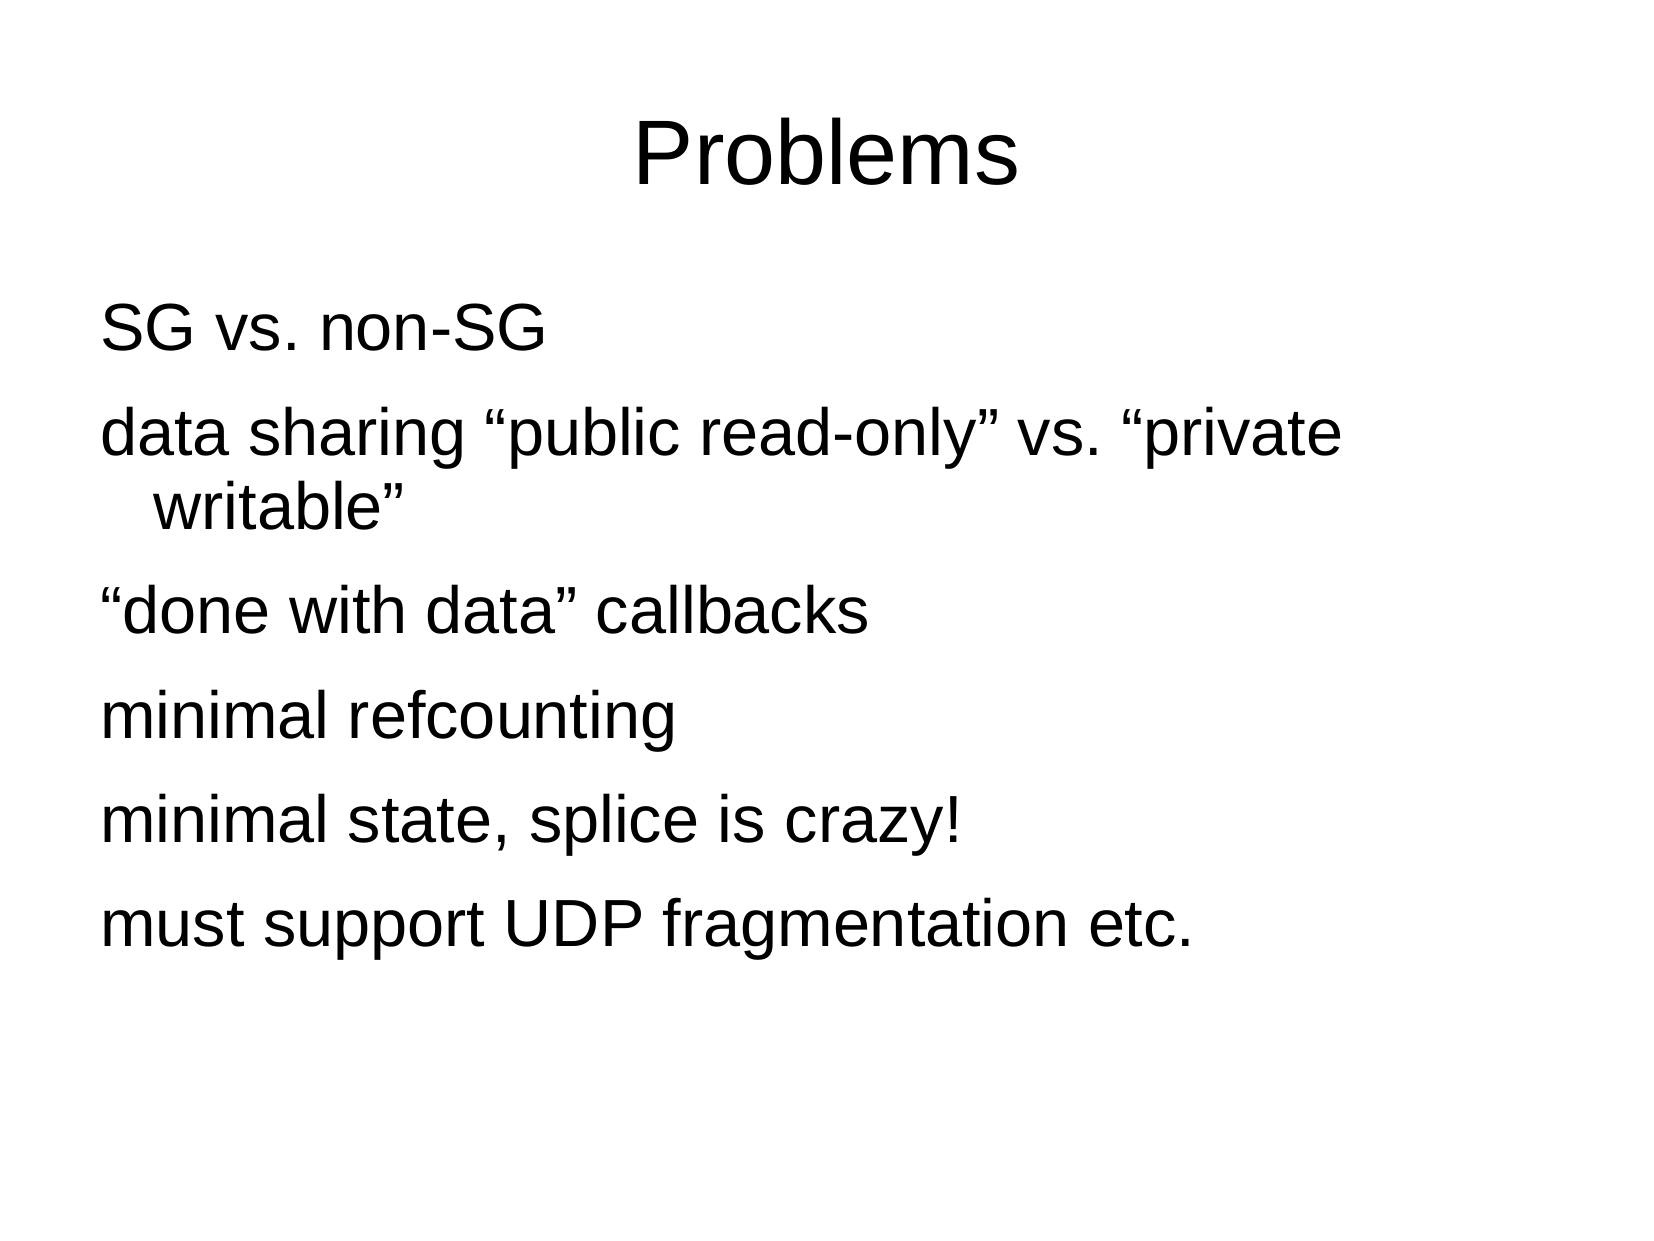

# Problems
SG vs. non-SG
data sharing “public read-only” vs. “private writable”
“done with data” callbacks
minimal refcounting
minimal state, splice is crazy!
must support UDP fragmentation etc.